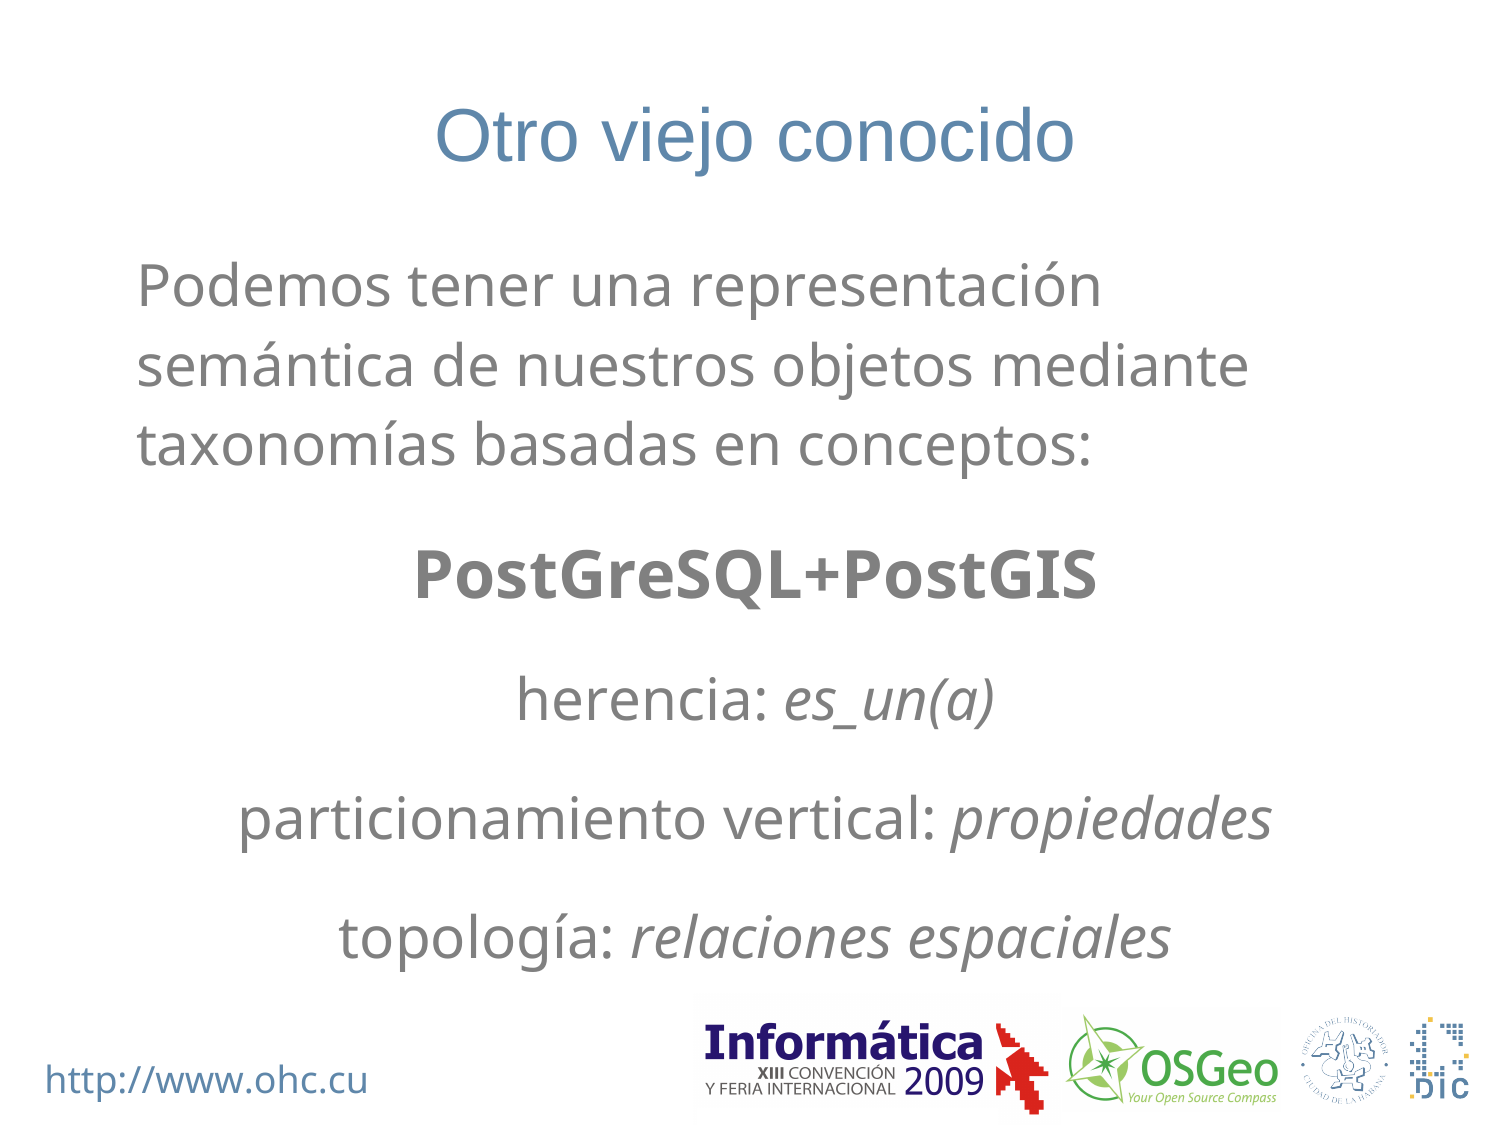

Otro viejo conocido
Podemos tener una representación semántica de nuestros objetos mediante taxonomías basadas en conceptos:
PostGreSQL+PostGIS
herencia: es_un(a)
particionamiento vertical: propiedades
topología: relaciones espaciales
http://www.ohc.cu